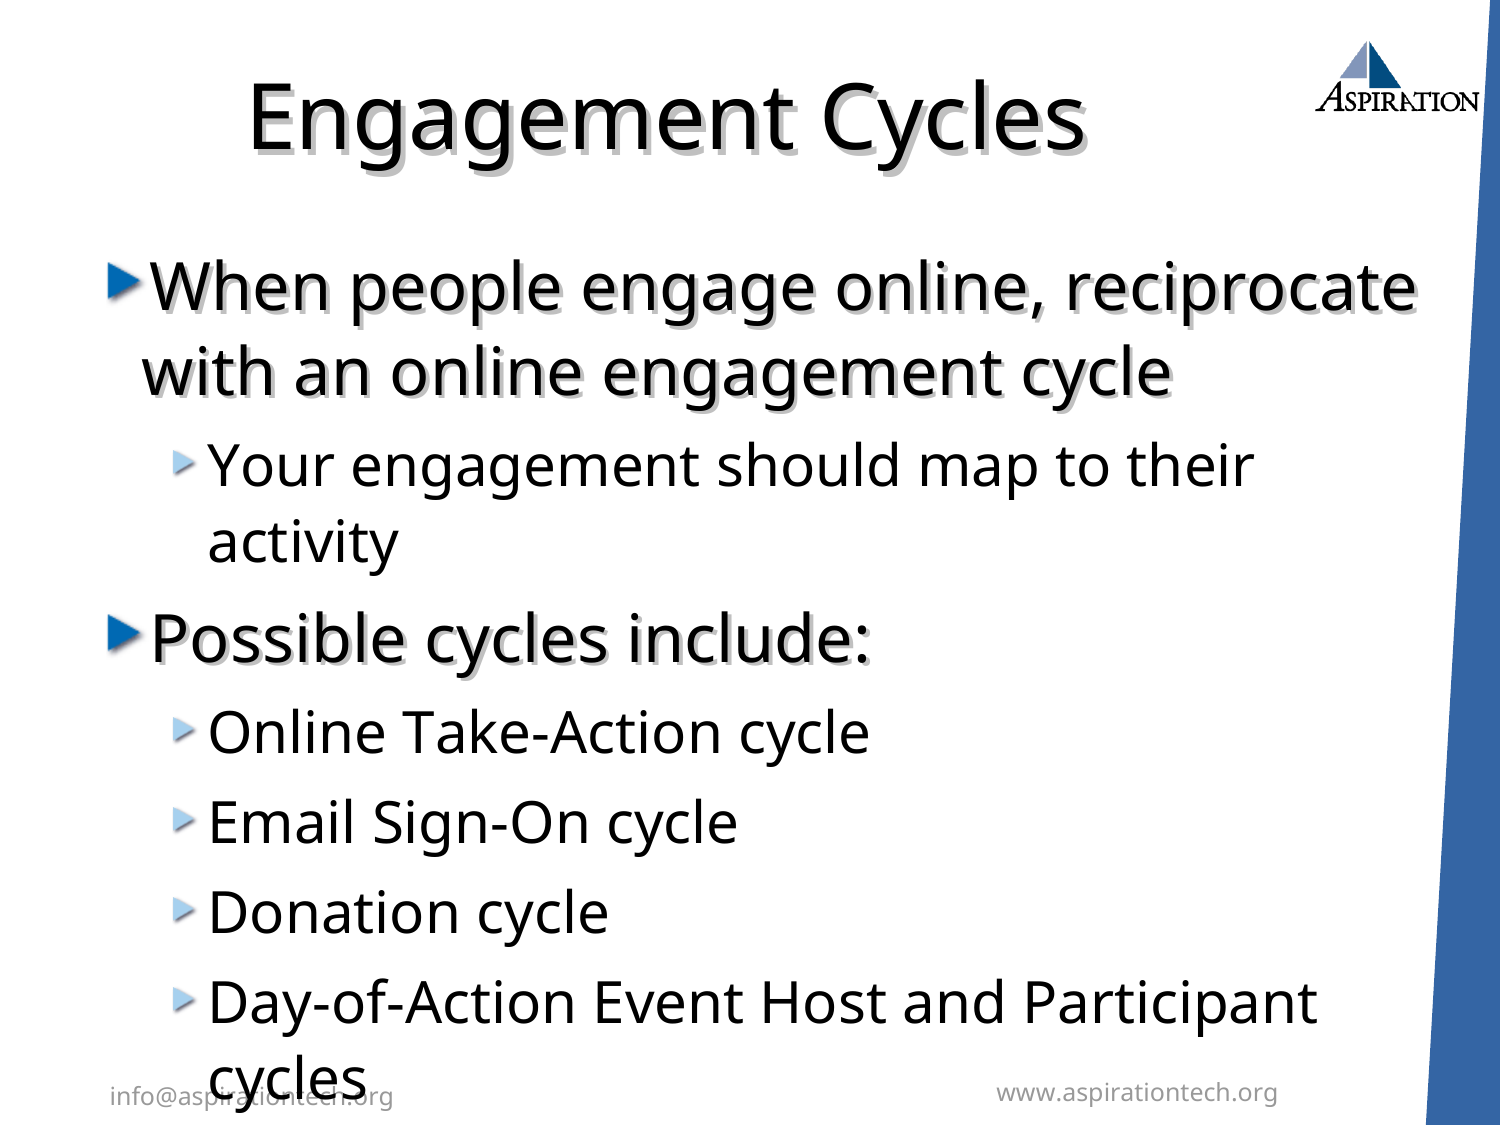

# Engagement Cycles
When people engage online, reciprocate with an online engagement cycle
Your engagement should map to their activity
Possible cycles include:
Online Take-Action cycle
Email Sign-On cycle
Donation cycle
Day-of-Action Event Host and Participant cycles